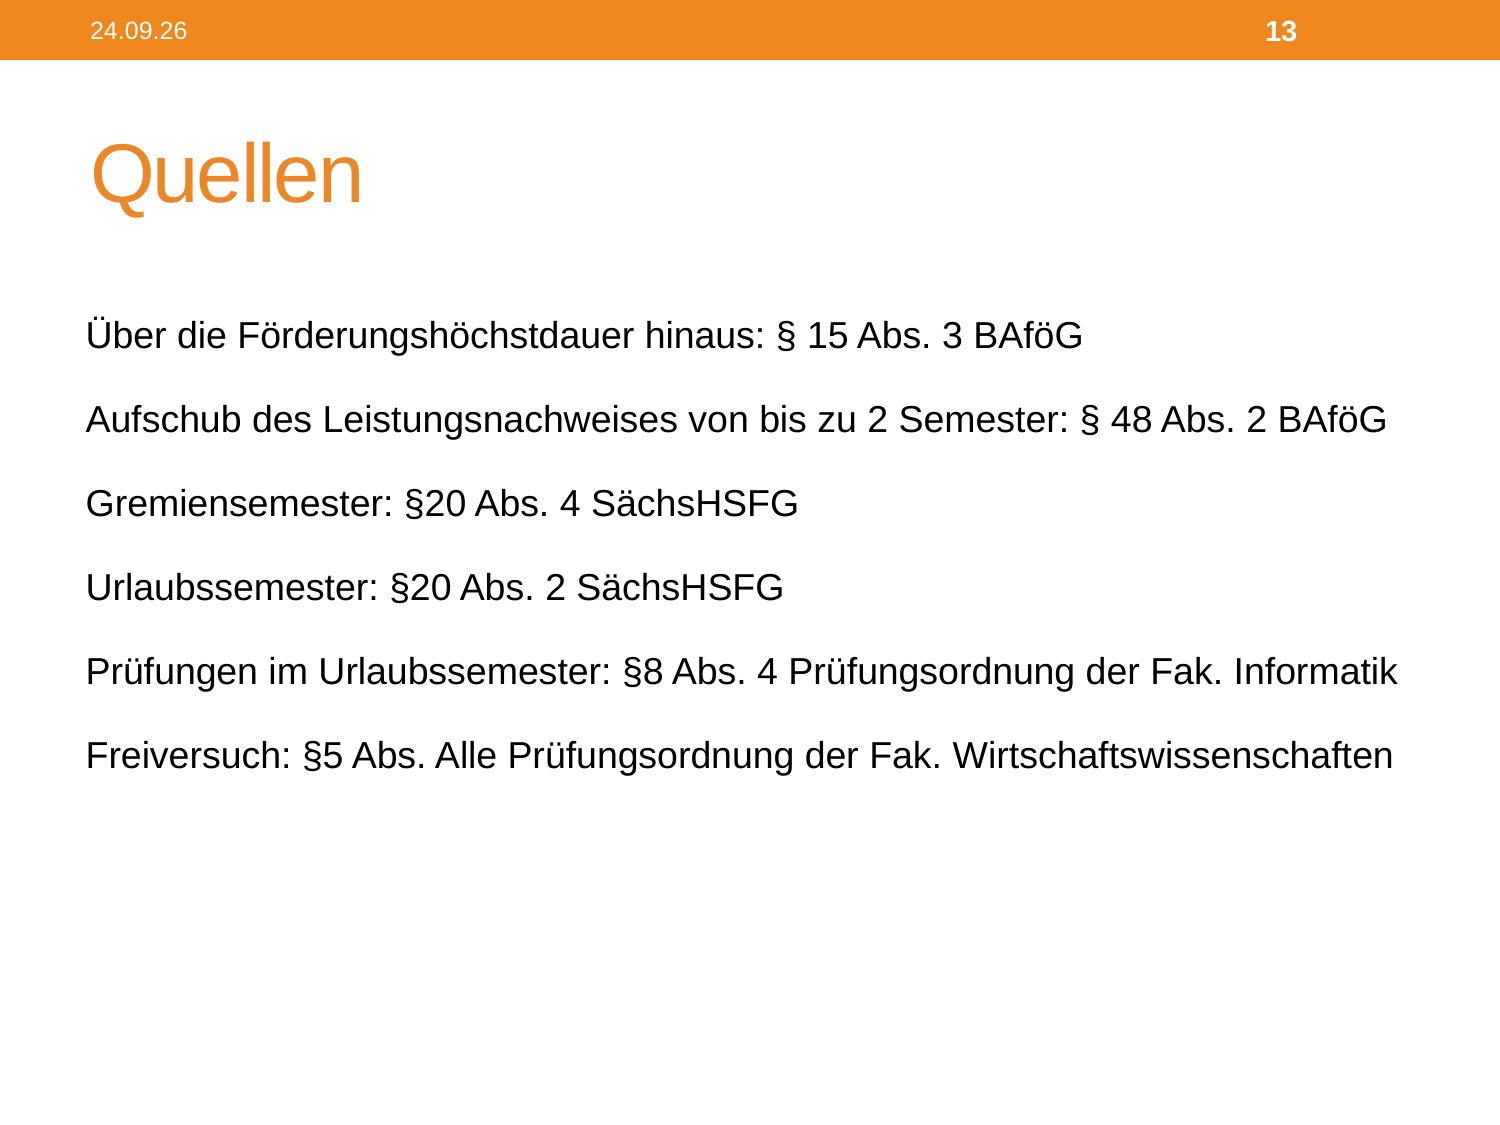

# Quellen
Über die Förderungshöchstdauer hinaus: § 15 Abs. 3 BAföG
Aufschub des Leistungsnachweises von bis zu 2 Semester: § 48 Abs. 2 BAföG
Gremiensemester: §20 Abs. 4 SächsHSFG
Urlaubssemester: §20 Abs. 2 SächsHSFG
Prüfungen im Urlaubssemester: §8 Abs. 4 Prüfungsordnung der Fak. Informatik
Freiversuch: §5 Abs. Alle Prüfungsordnung der Fak. Wirtschaftswissenschaften